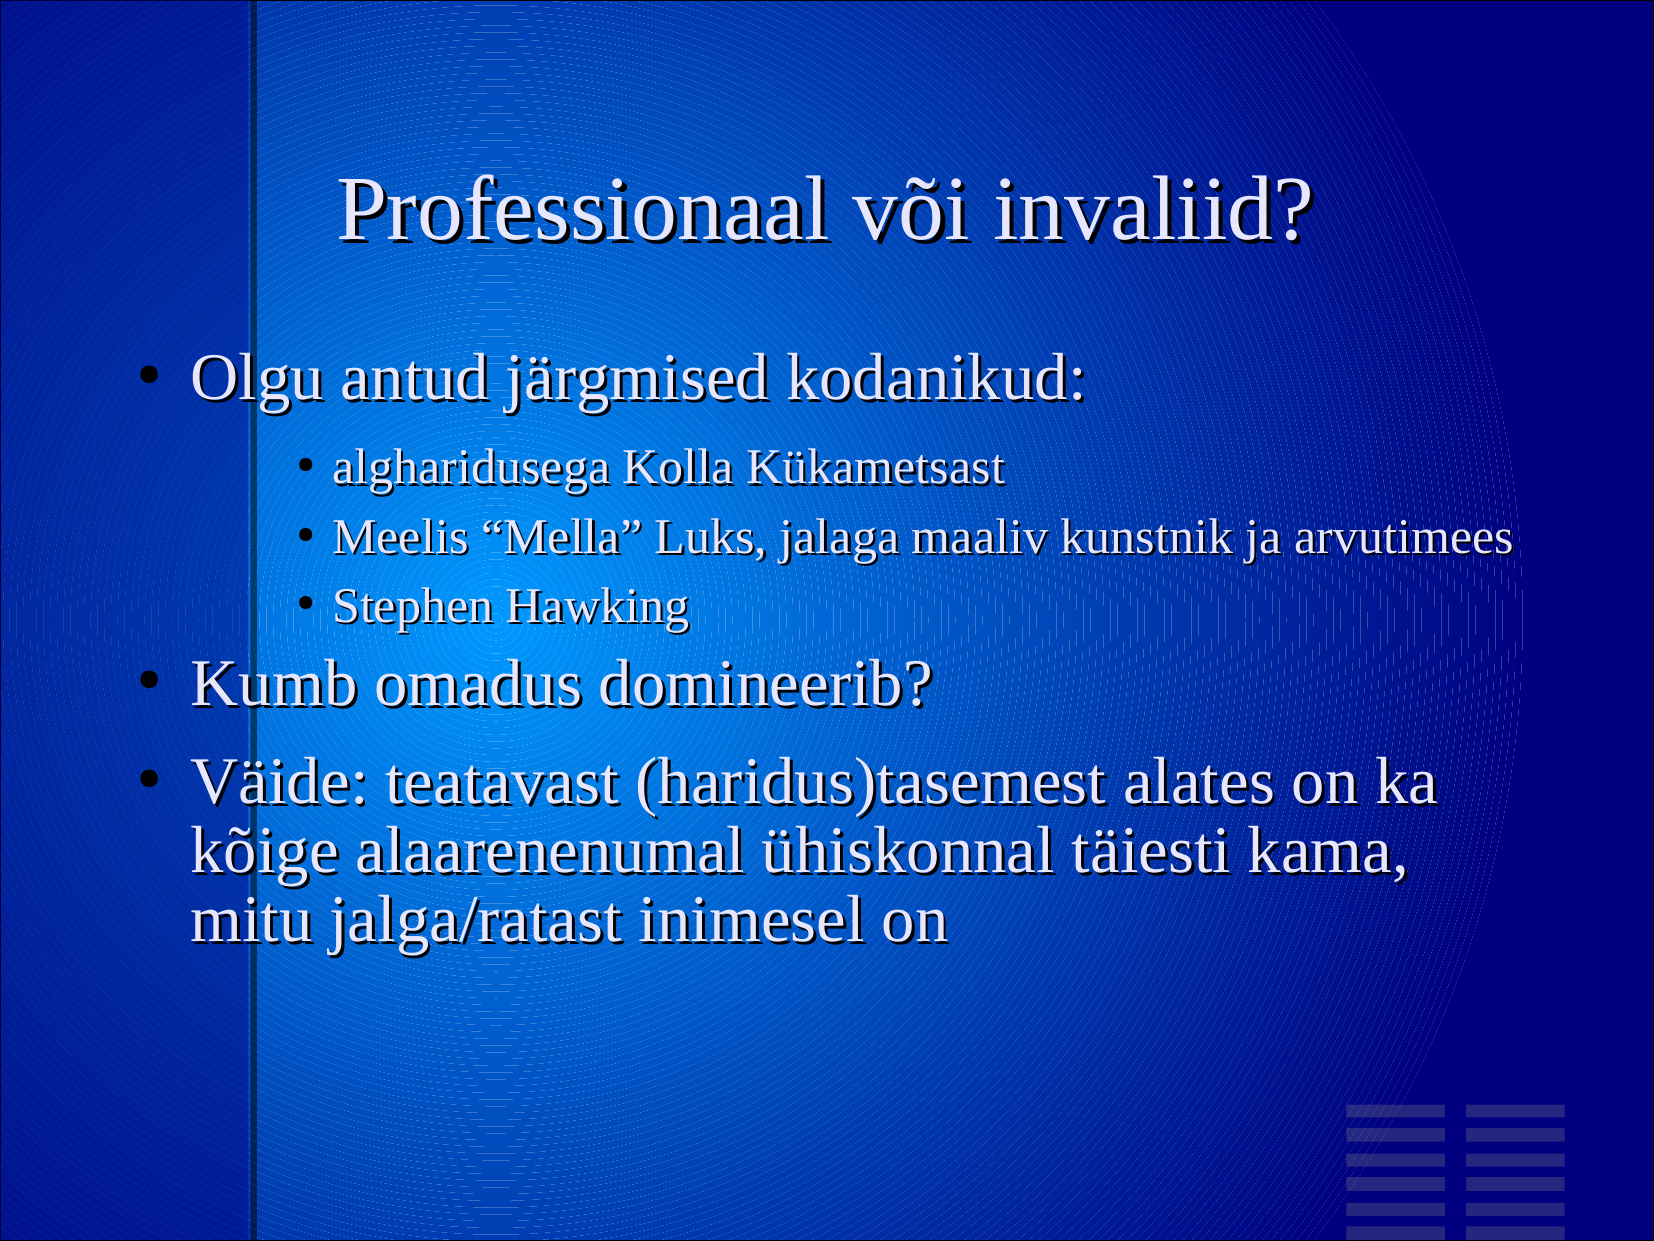

# Professionaal või invaliid?
Olgu antud järgmised kodanikud:
algharidusega Kolla Kükametsast
Meelis “Mella” Luks, jalaga maaliv kunstnik ja arvutimees
Stephen Hawking
Kumb omadus domineerib?
Väide: teatavast (haridus)tasemest alates on ka kõige alaarenenumal ühiskonnal täiesti kama, mitu jalga/ratast inimesel on